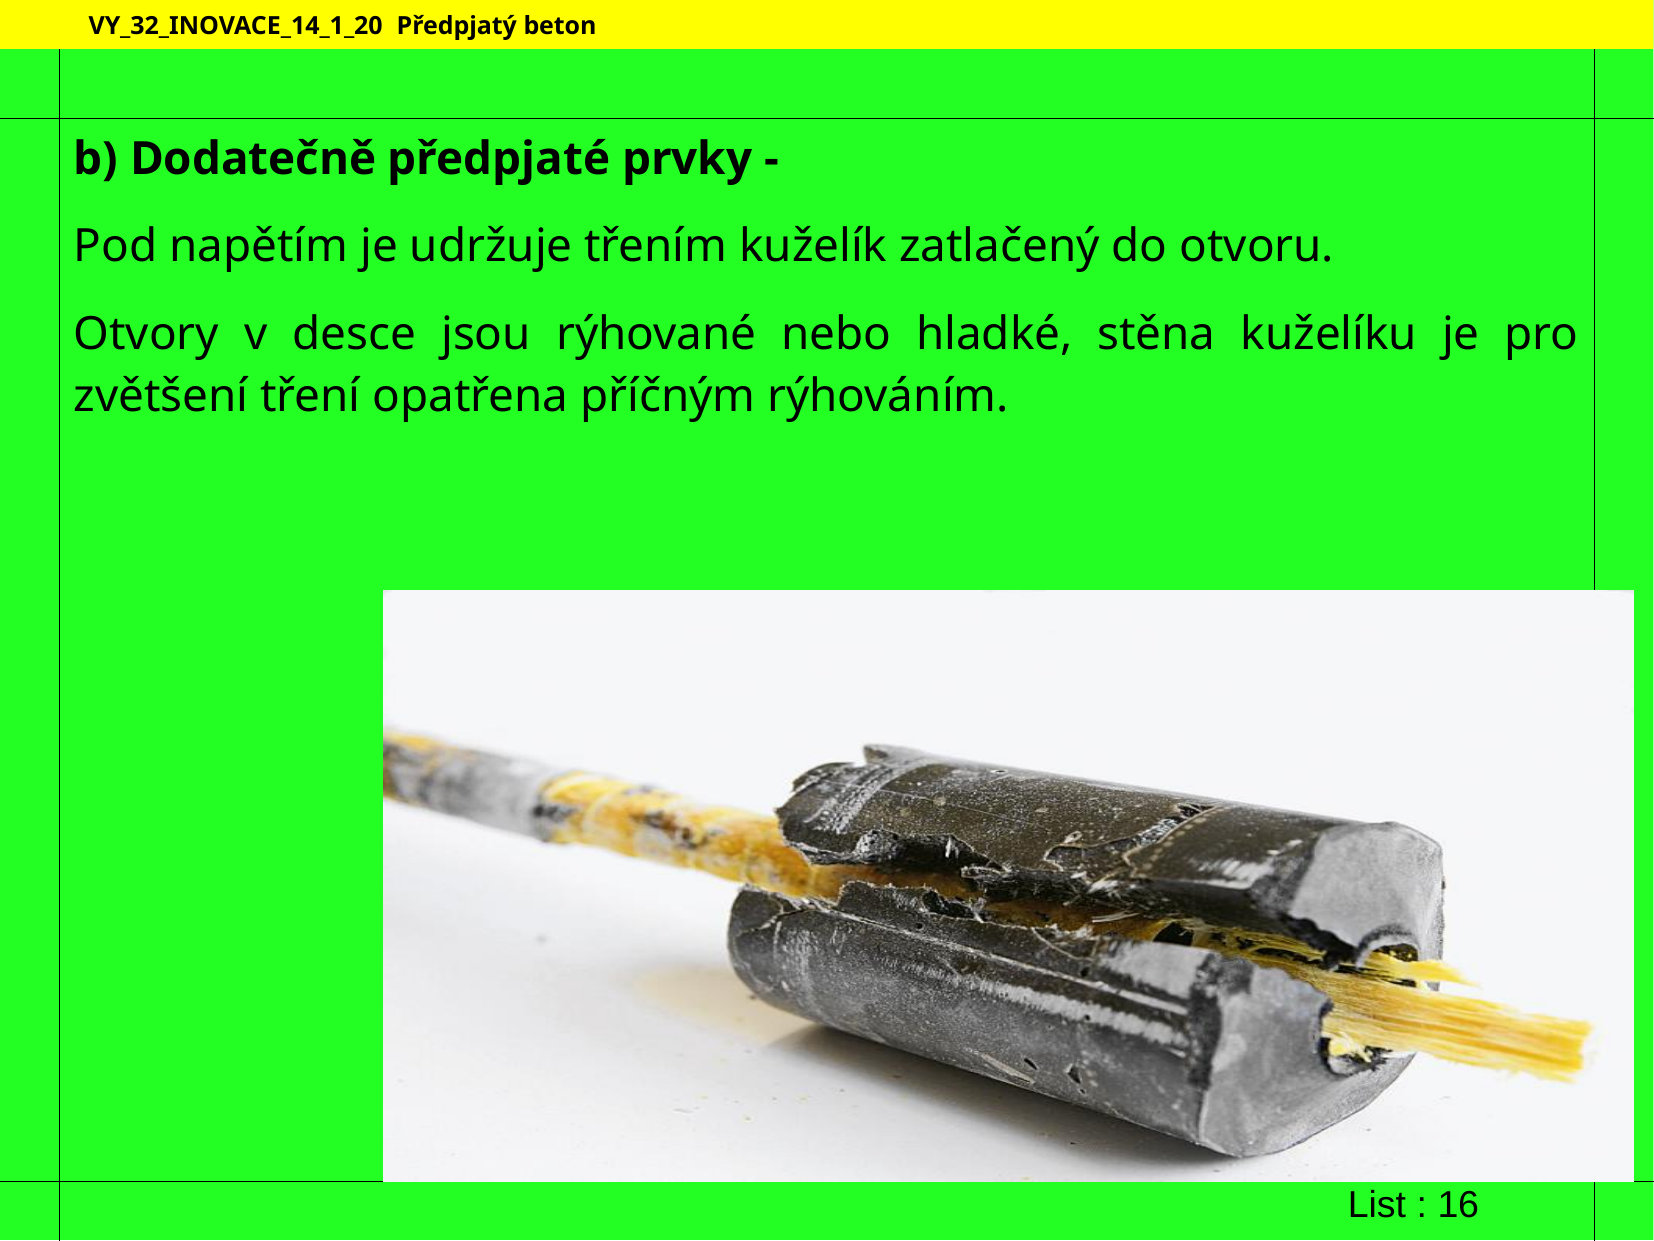

VY_32_INOVACE_14_1_20 Předpjatý beton
b) Dodatečně předpjaté prvky -
Pod napětím je udržuje třením kuželík zatlačený do otvoru.
Otvory v desce jsou rýhované nebo hladké, stěna kuželíku je pro zvětšení tření opatřena příčným rýhováním.
List :